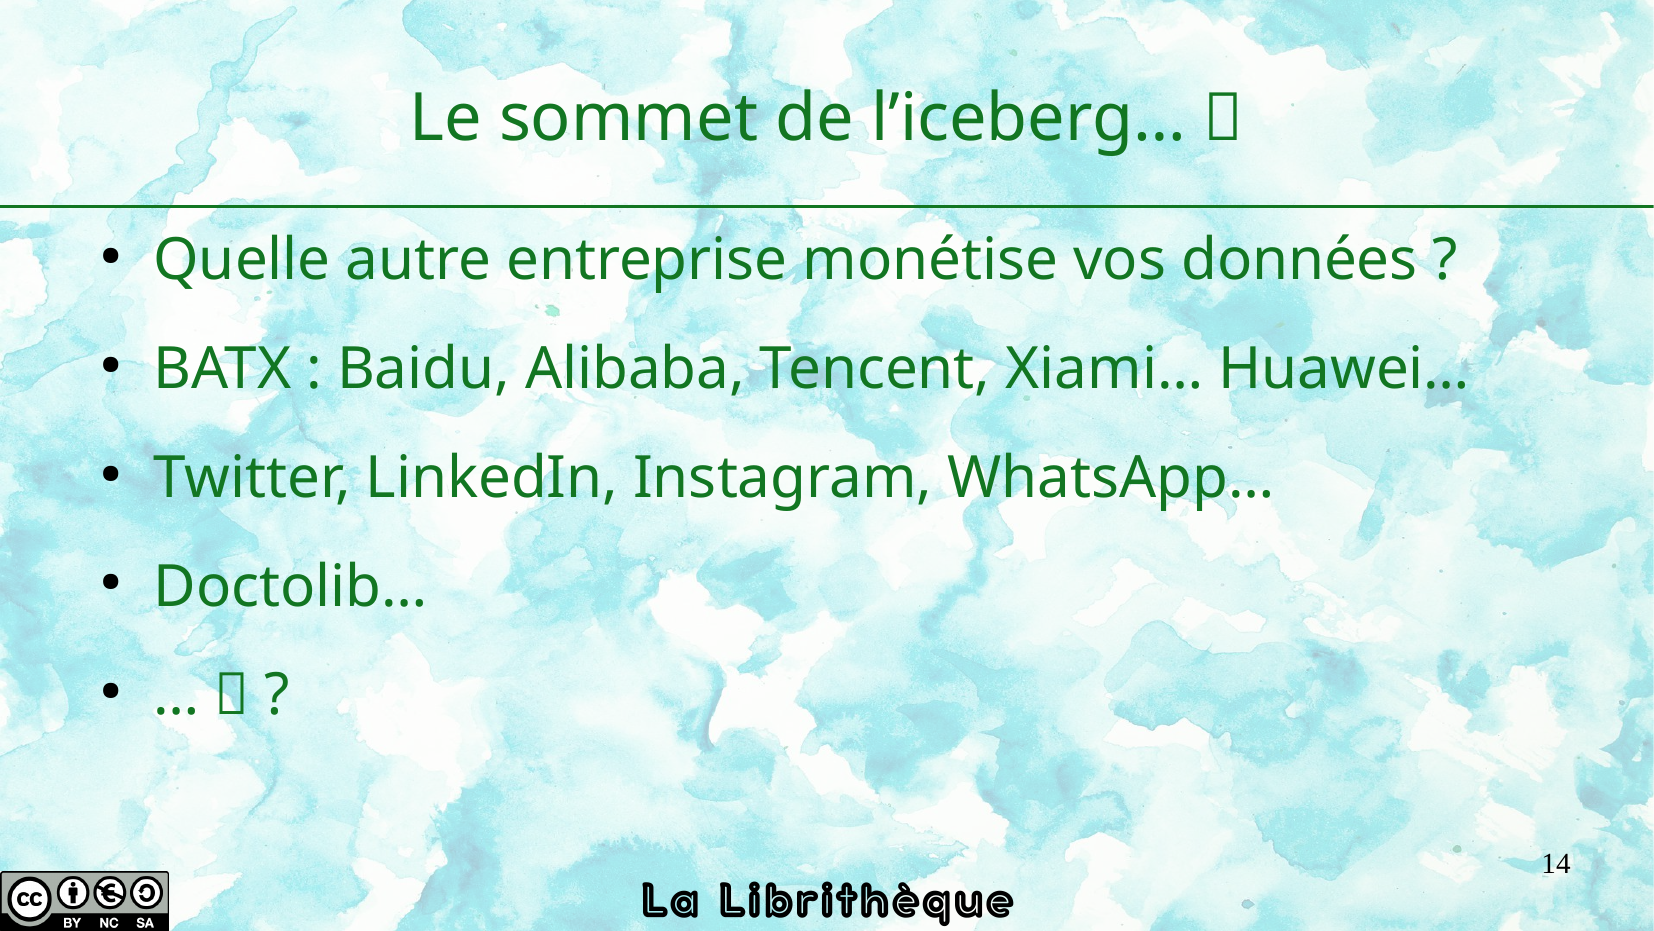

# Le sommet de l’iceberg… 🧊
Quelle autre entreprise monétise vos données ?
BATX : Baidu, Alibaba, Tencent, Xiami… Huawei…
Twitter, LinkedIn, Instagram, WhatsApp…
Doctolib…
… 🙋 ?
14